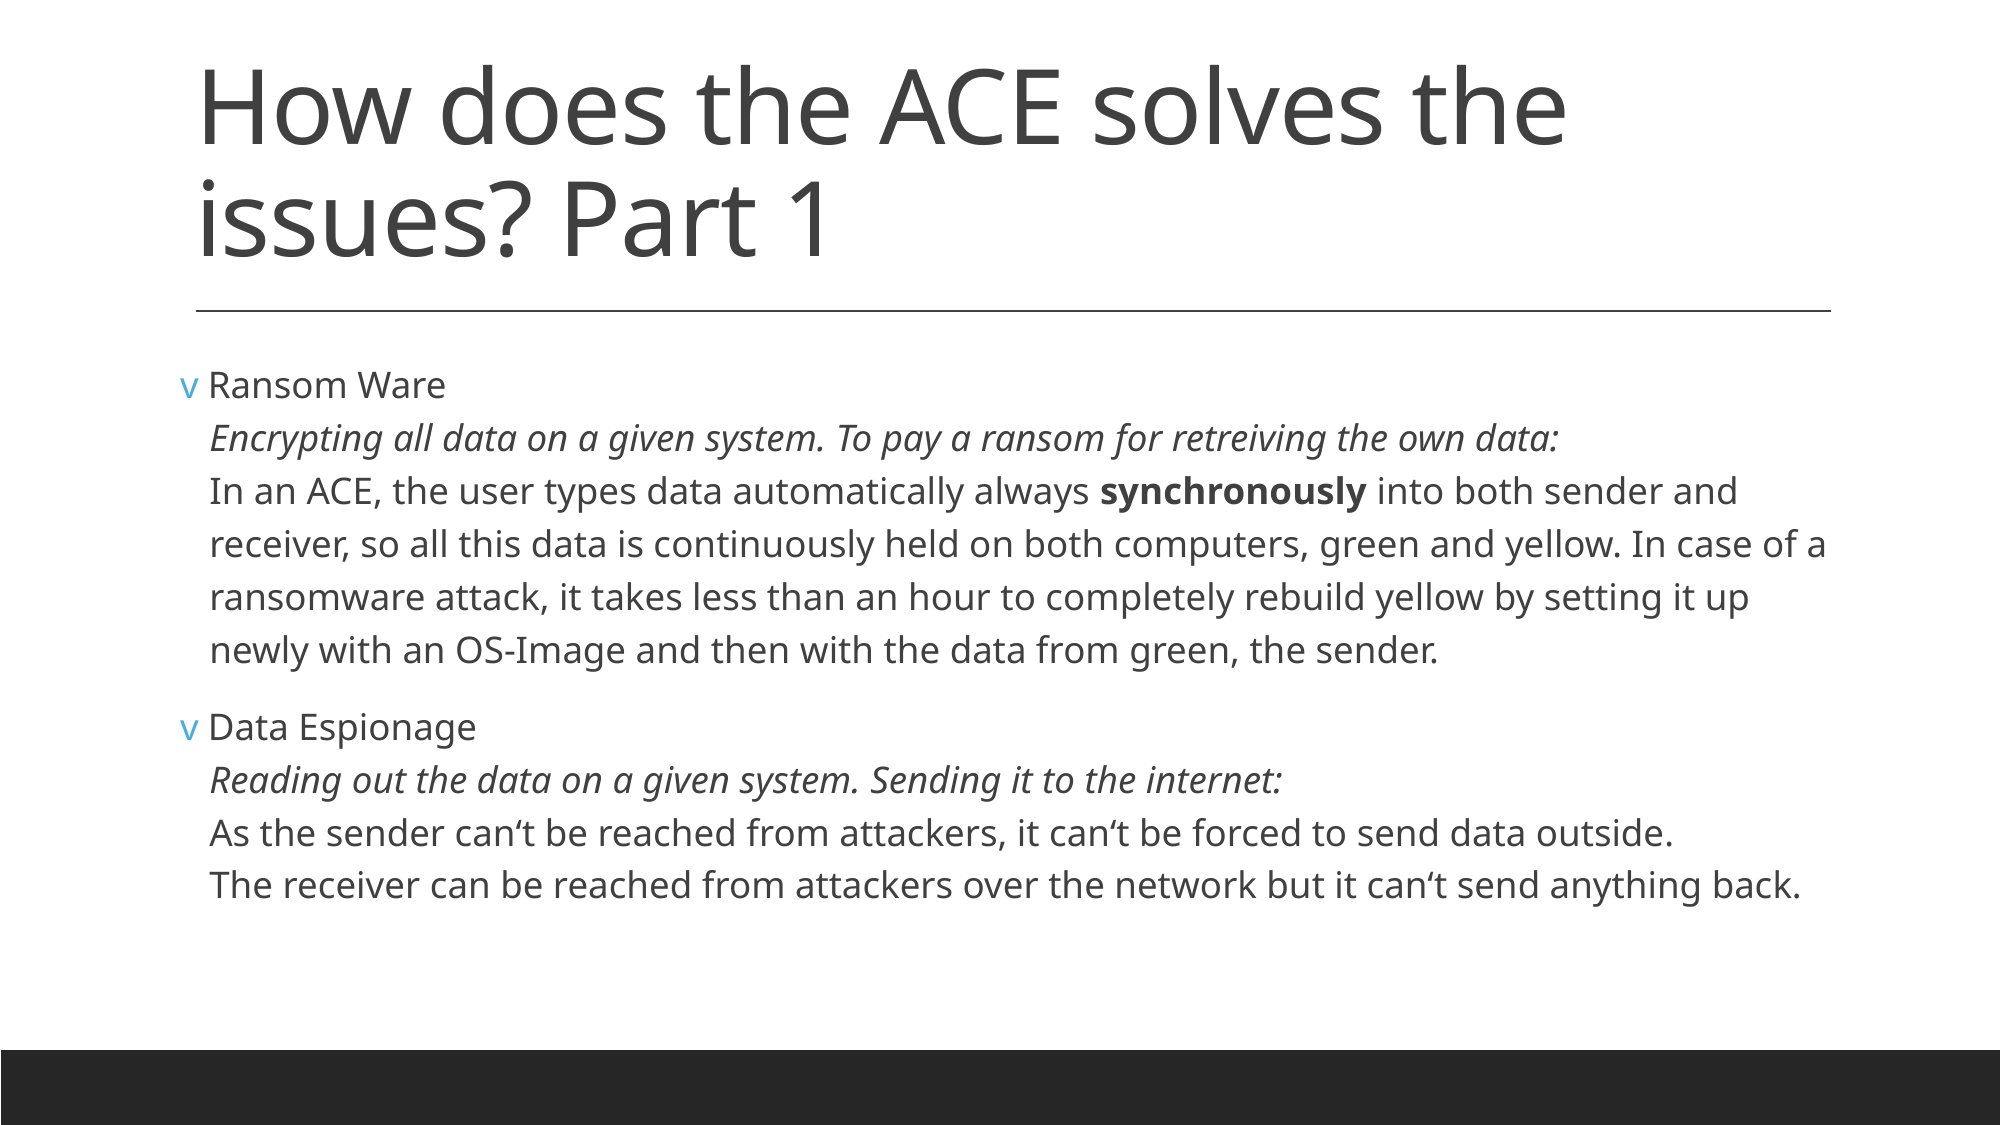

# How does the ACE solves the issues? Part 1
 Ransom Ware
Encrypting all data on a given system. To pay a ransom for retreiving the own data:
In an ACE, the user types data automatically always synchronously into both sender and receiver, so all this data is continuously held on both computers, green and yellow. In case of a ransomware attack, it takes less than an hour to completely rebuild yellow by setting it up newly with an OS-Image and then with the data from green, the sender.
 Data Espionage
Reading out the data on a given system. Sending it to the internet:
As the sender can‘t be reached from attackers, it can‘t be forced to send data outside.
The receiver can be reached from attackers over the network but it can‘t send anything back.